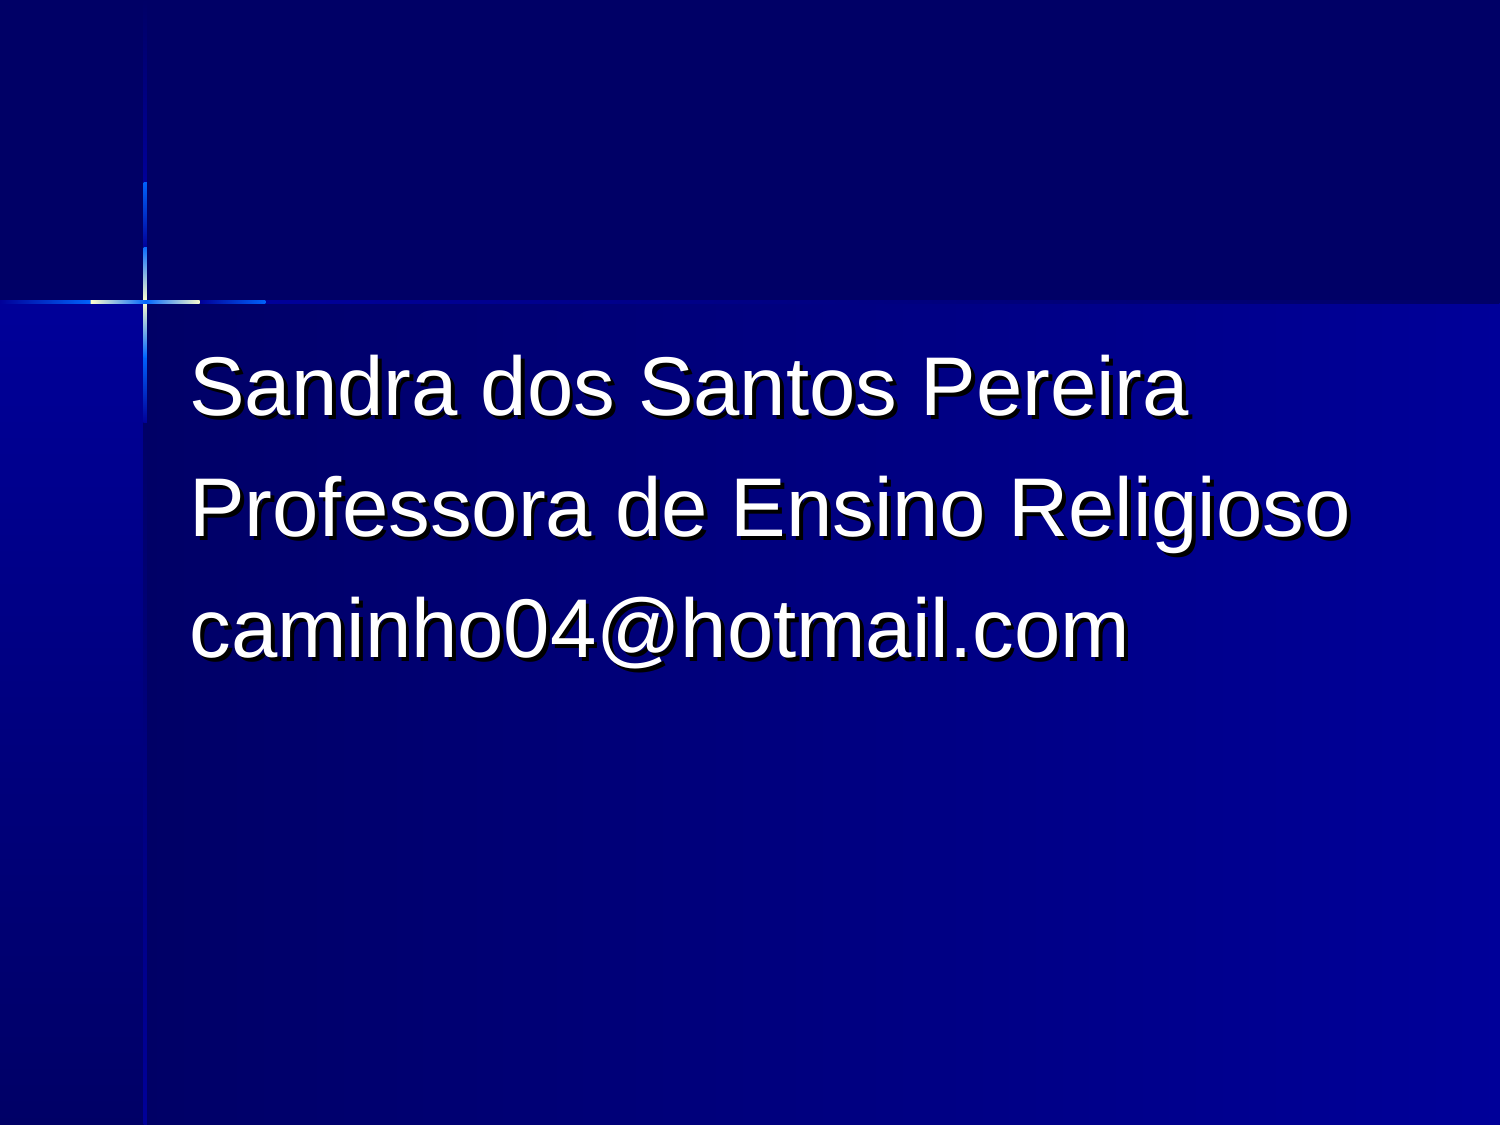

# Sandra dos Santos Pereira
Professora de Ensino Religioso
caminho04@hotmail.com